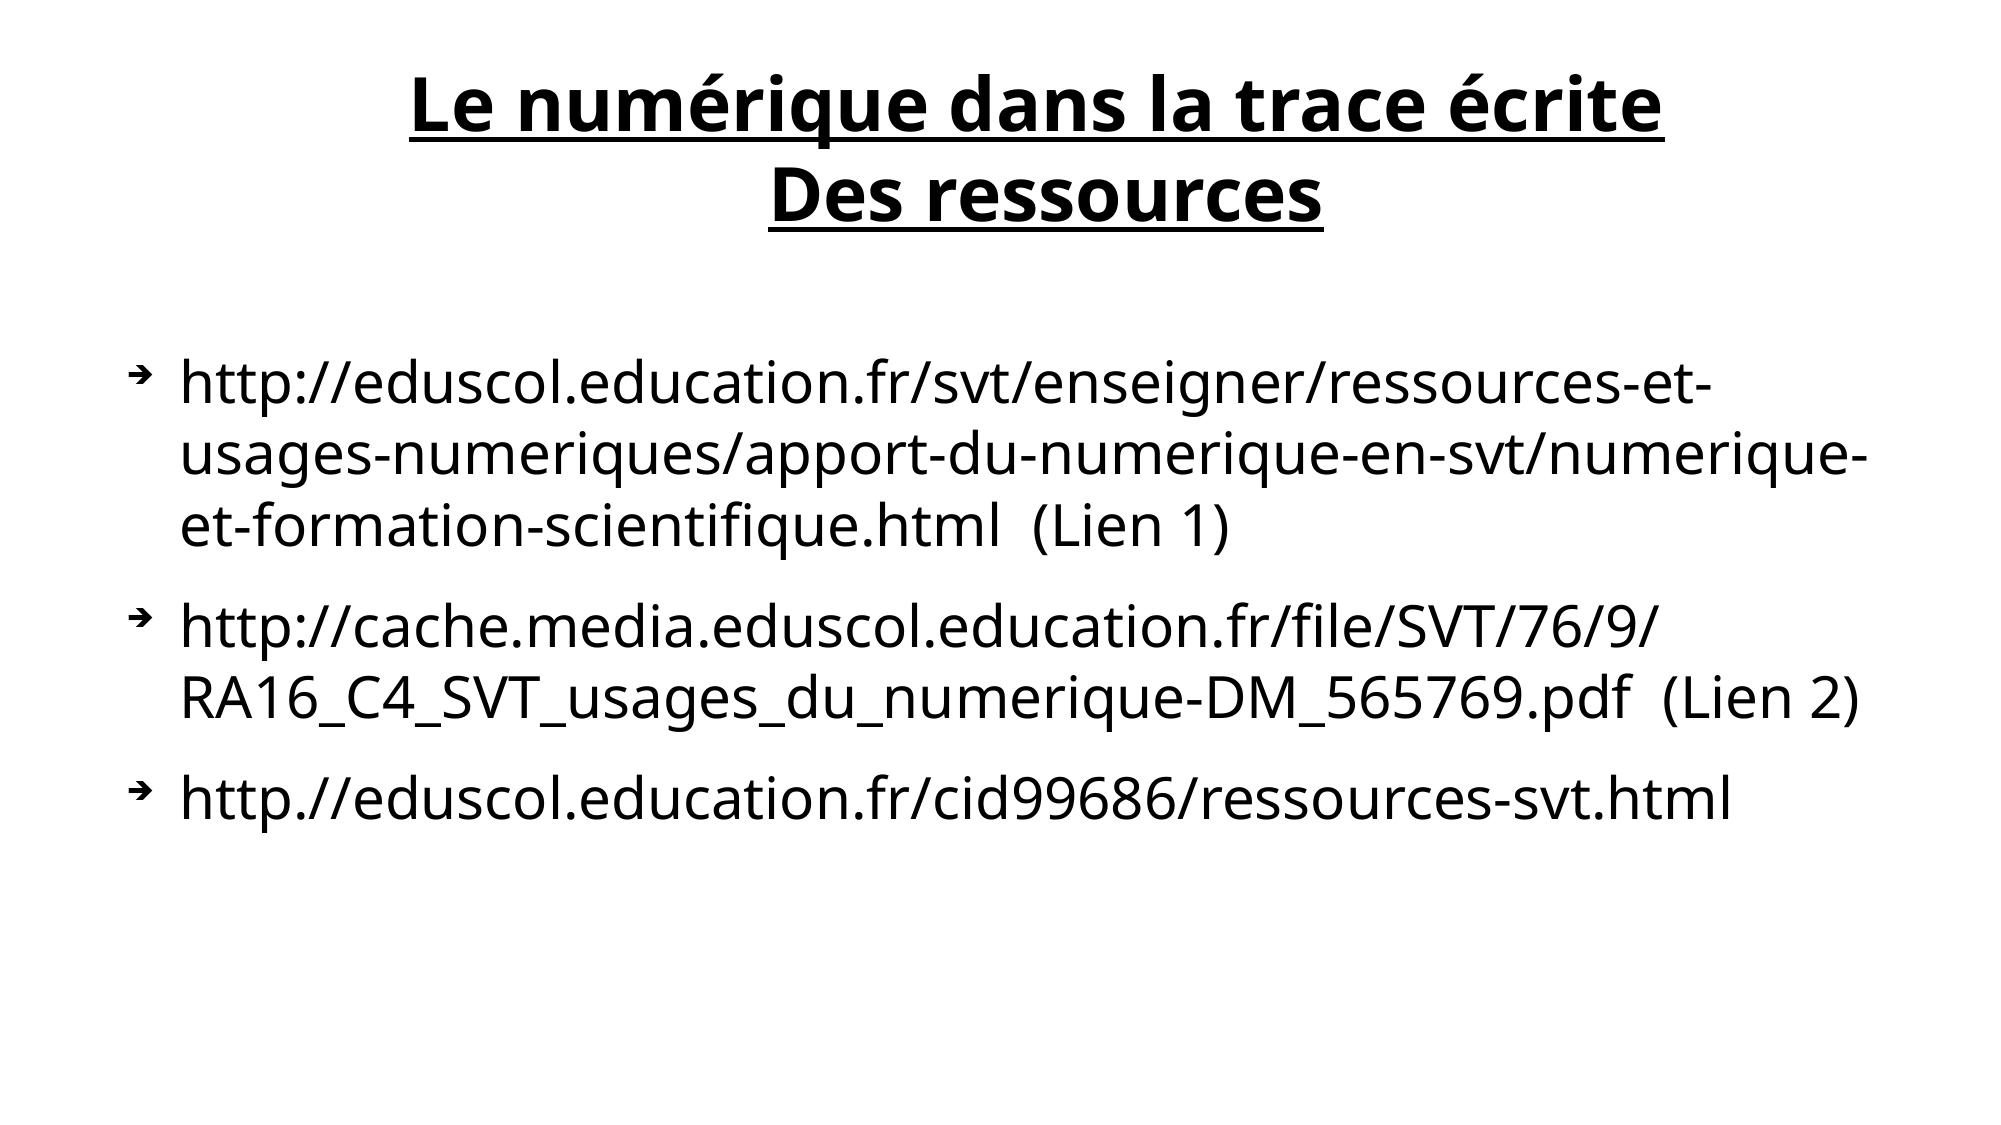

Le numérique dans la trace écrite
Des ressources
# i
http://eduscol.education.fr/svt/enseigner/ressources-et-usages-numeriques/apport-du-numerique-en-svt/numerique-et-formation-scientifique.html (Lien 1)
http://cache.media.eduscol.education.fr/file/SVT/76/9/RA16_C4_SVT_usages_du_numerique-DM_565769.pdf (Lien 2)
http.//eduscol.education.fr/cid99686/ressources-svt.html